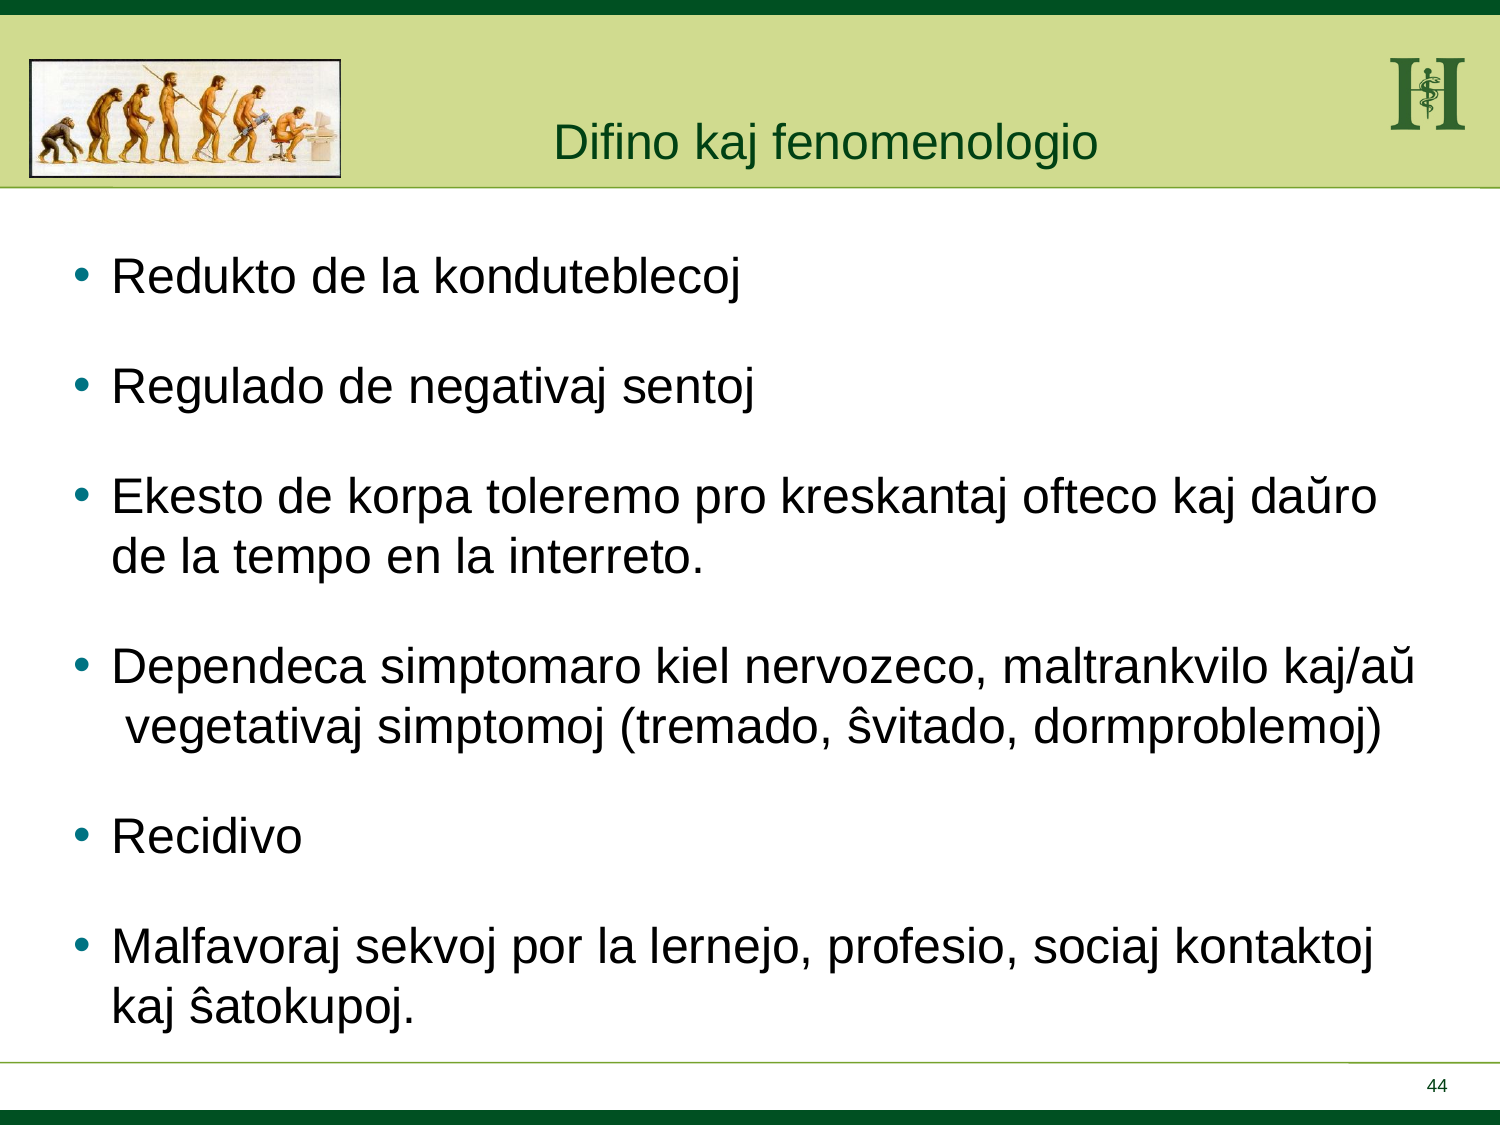

# Difino kaj fenomenologio
Redukto de la konduteblecoj
Regulado de negativaj sentoj
Ekesto de korpa toleremo pro kreskantaj ofteco kaj daŭro de la tempo en la interreto.
Dependeca simptomaro kiel nervozeco, maltrankvilo kaj/aŭ vegetativaj simptomoj (tremado, ŝvitado, dormproblemoj)
Recidivo
Malfavoraj sekvoj por la lernejo, profesio, sociaj kontaktoj kaj ŝatokupoj.